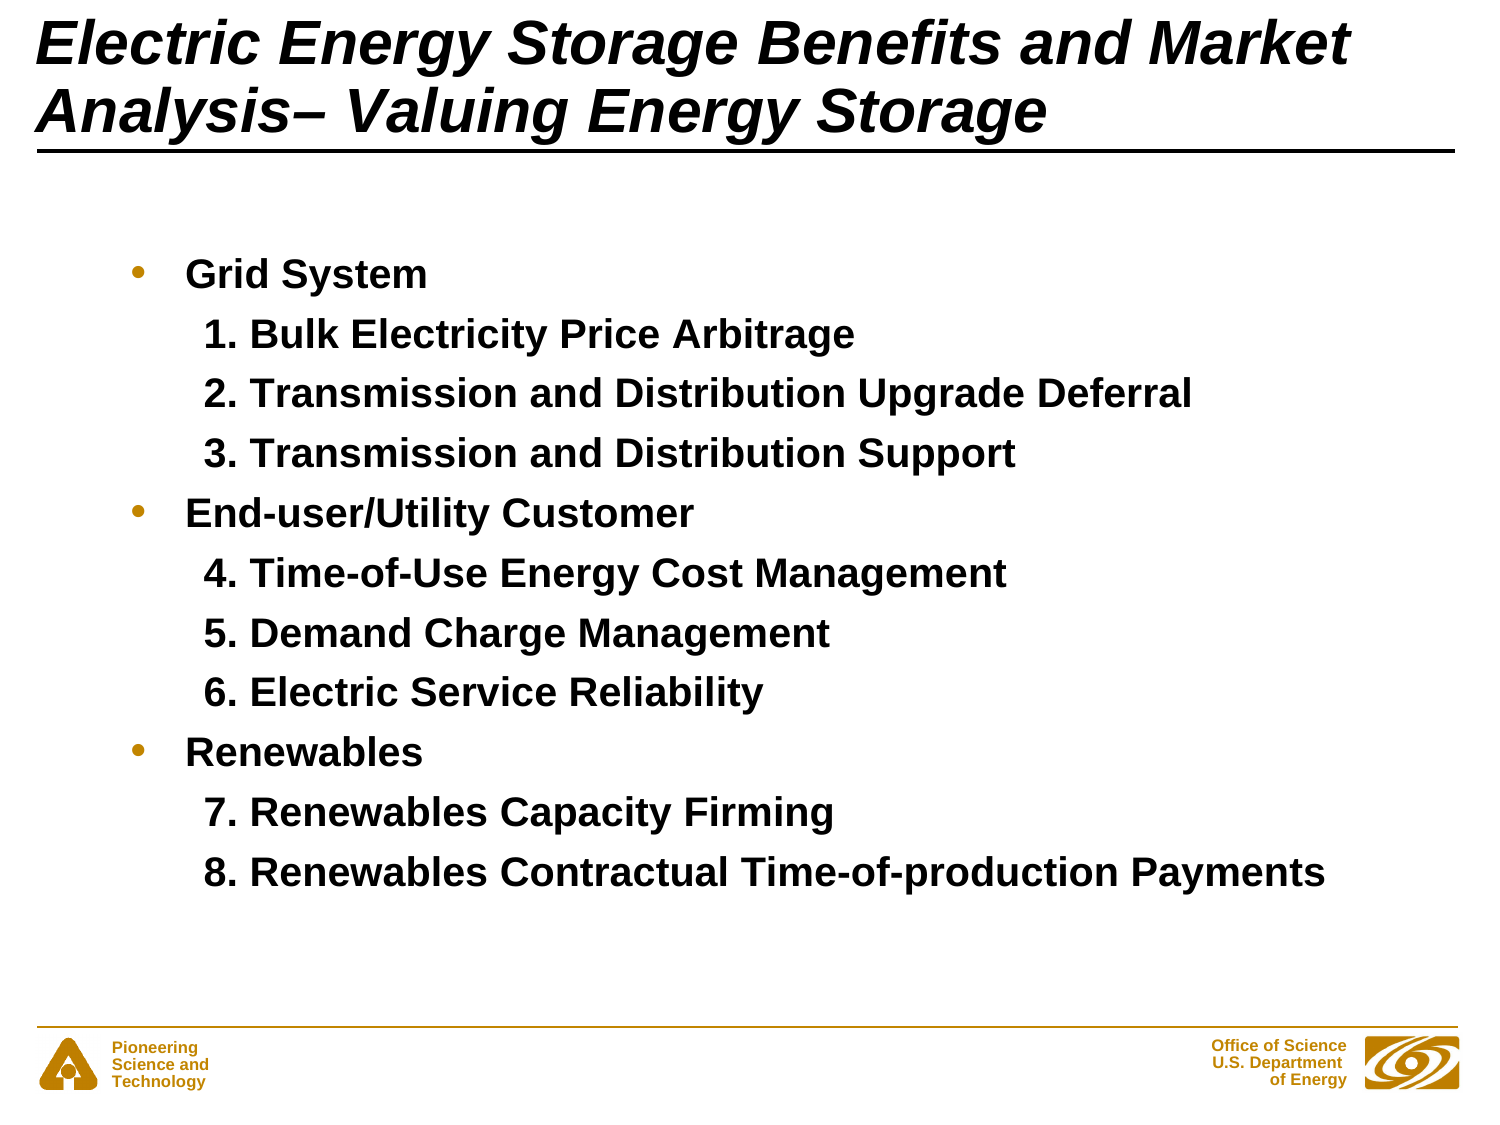

# Electric Energy Storage Benefits and Market Analysis– Valuing Energy Storage
Grid System
1. Bulk Electricity Price Arbitrage
2. Transmission and Distribution Upgrade Deferral
3. Transmission and Distribution Support
End-user/Utility Customer
4. Time-of-Use Energy Cost Management
5. Demand Charge Management
6. Electric Service Reliability
Renewables
7. Renewables Capacity Firming
8. Renewables Contractual Time-of-production Payments